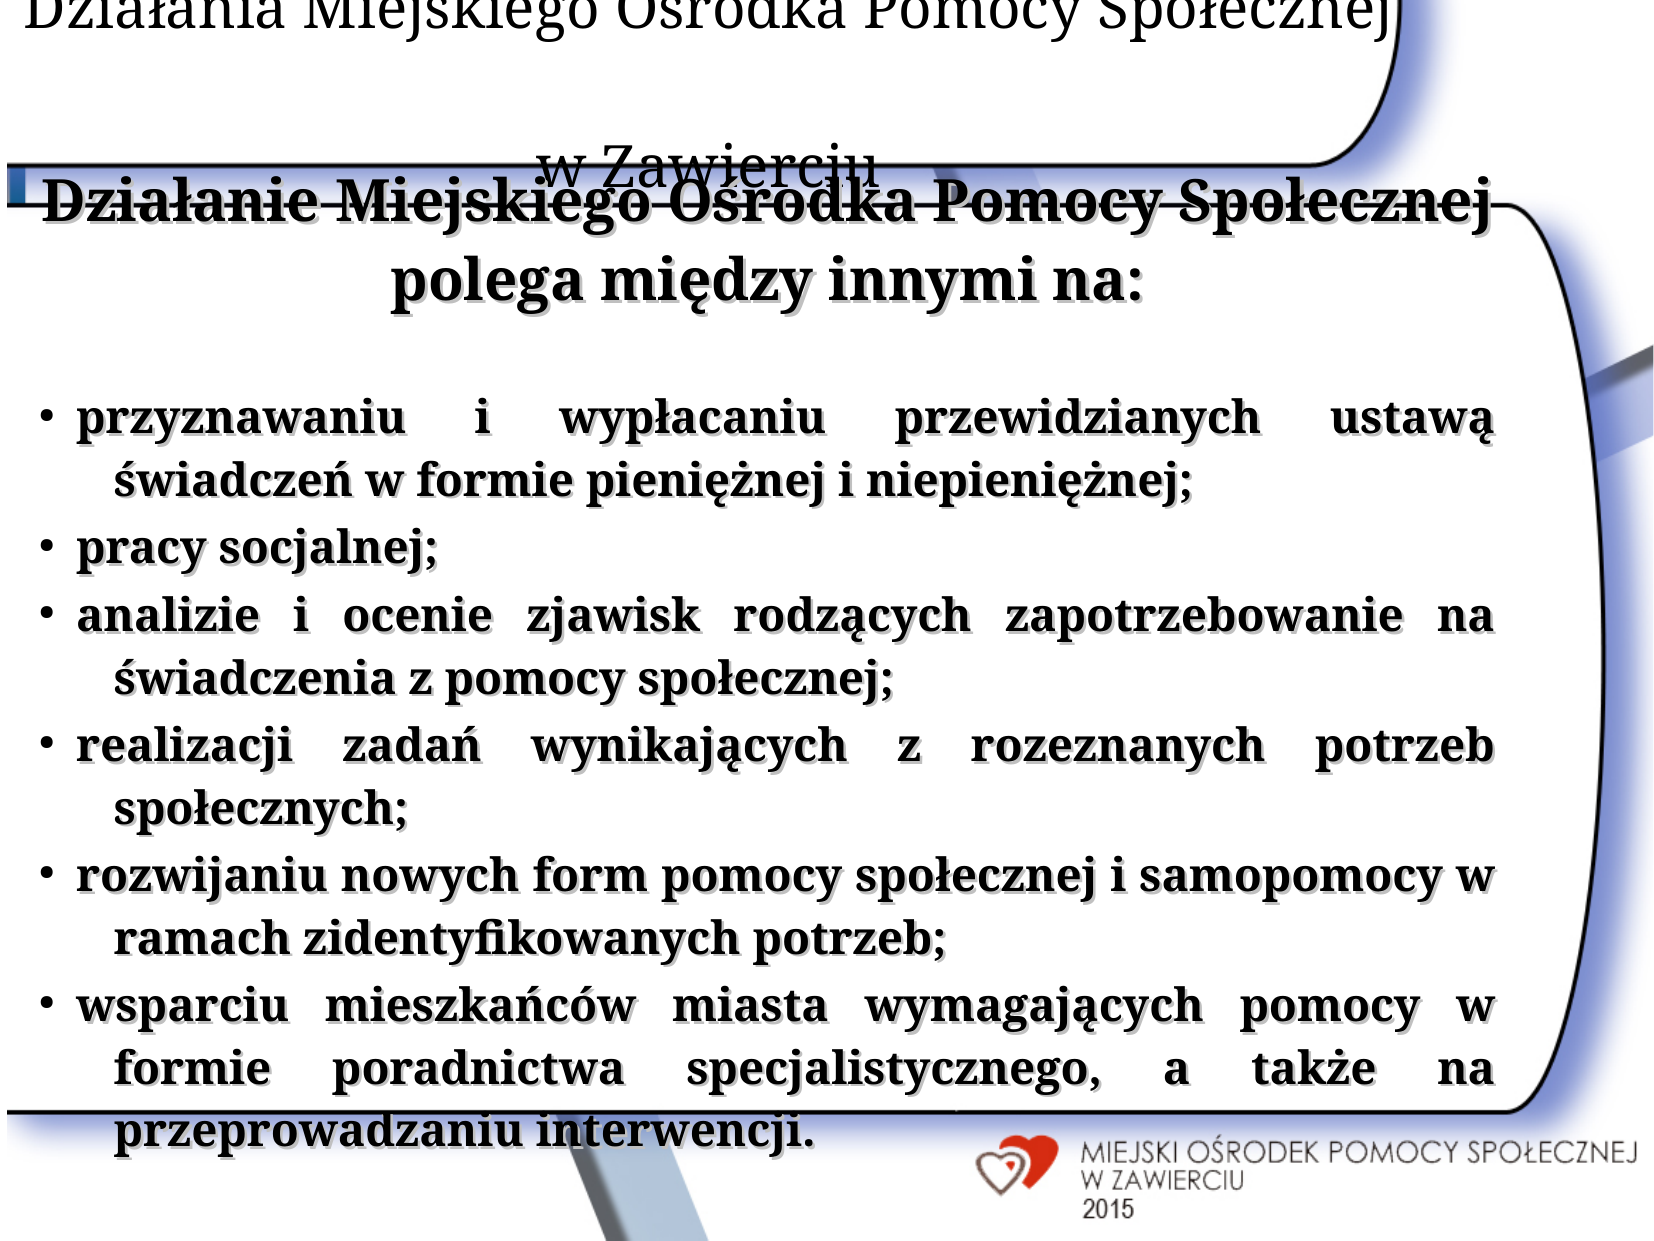

# Działania Miejskiego Ośrodka Pomocy Społecznej w Zawierciu
Działanie Miejskiego Ośrodka Pomocy Społecznej polega między innymi na:
przyznawaniu i wypłacaniu przewidzianych ustawą świadczeń w formie pieniężnej i niepieniężnej;
pracy socjalnej;
analizie i ocenie zjawisk rodzących zapotrzebowanie na świadczenia z pomocy społecznej;
realizacji zadań wynikających z rozeznanych potrzeb społecznych;
rozwijaniu nowych form pomocy społecznej i samopomocy w ramach zidentyfikowanych potrzeb;
wsparciu mieszkańców miasta wymagających pomocy w formie poradnictwa specjalistycznego, a także na przeprowadzaniu interwencji.